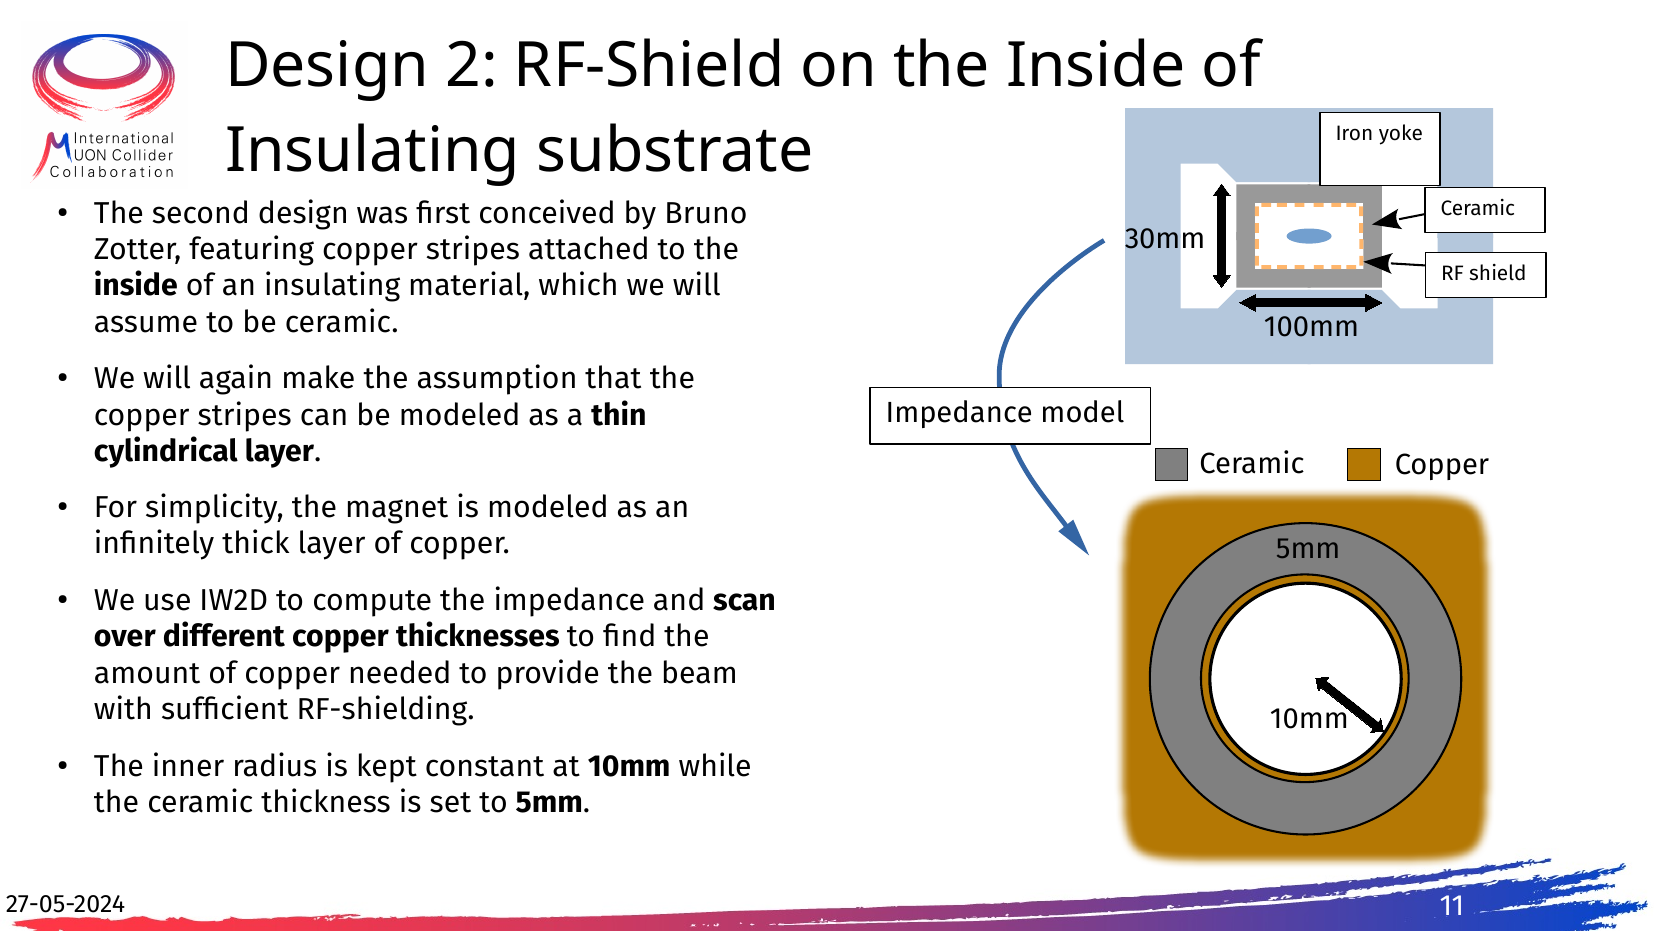

# Design 2: RF-Shield on the Inside of Insulating substrate
Iron yoke
Ceramic
The second design was first conceived by Bruno Zotter, featuring copper stripes attached to the inside of an insulating material, which we will assume to be ceramic.
We will again make the assumption that the copper stripes can be modeled as a thin cylindrical layer.
For simplicity, the magnet is modeled as an infinitely thick layer of copper.
We use IW2D to compute the impedance and scan over different copper thicknesses to find the amount of copper needed to provide the beam with sufficient RF-shielding.
The inner radius is kept constant at 10mm while the ceramic thickness is set to 5mm.
30mm
RF shield
100mm
Impedance model
Ceramic
Copper
5mm
10mm
27-05-2024
11